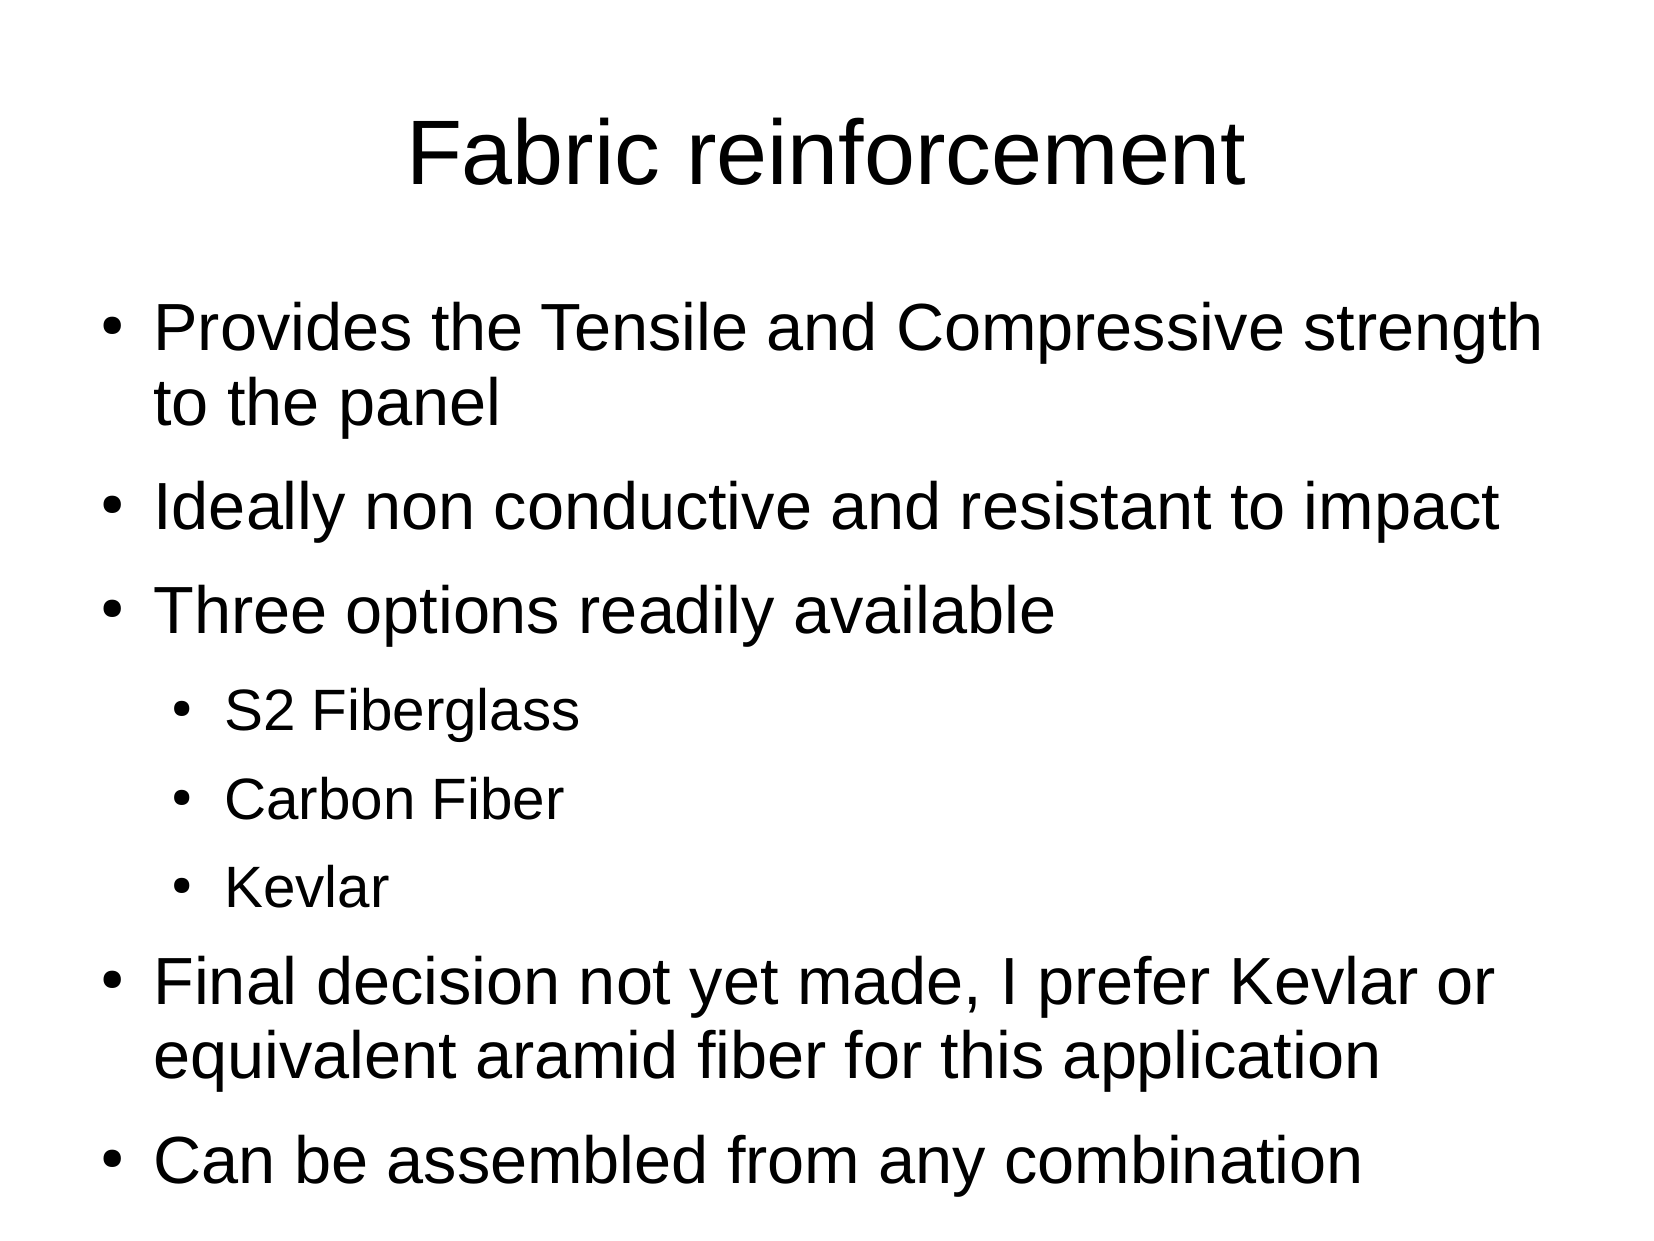

# Fabric reinforcement
Provides the Tensile and Compressive strength to the panel
Ideally non conductive and resistant to impact
Three options readily available
S2 Fiberglass
Carbon Fiber
Kevlar
Final decision not yet made, I prefer Kevlar or equivalent aramid fiber for this application
Can be assembled from any combination